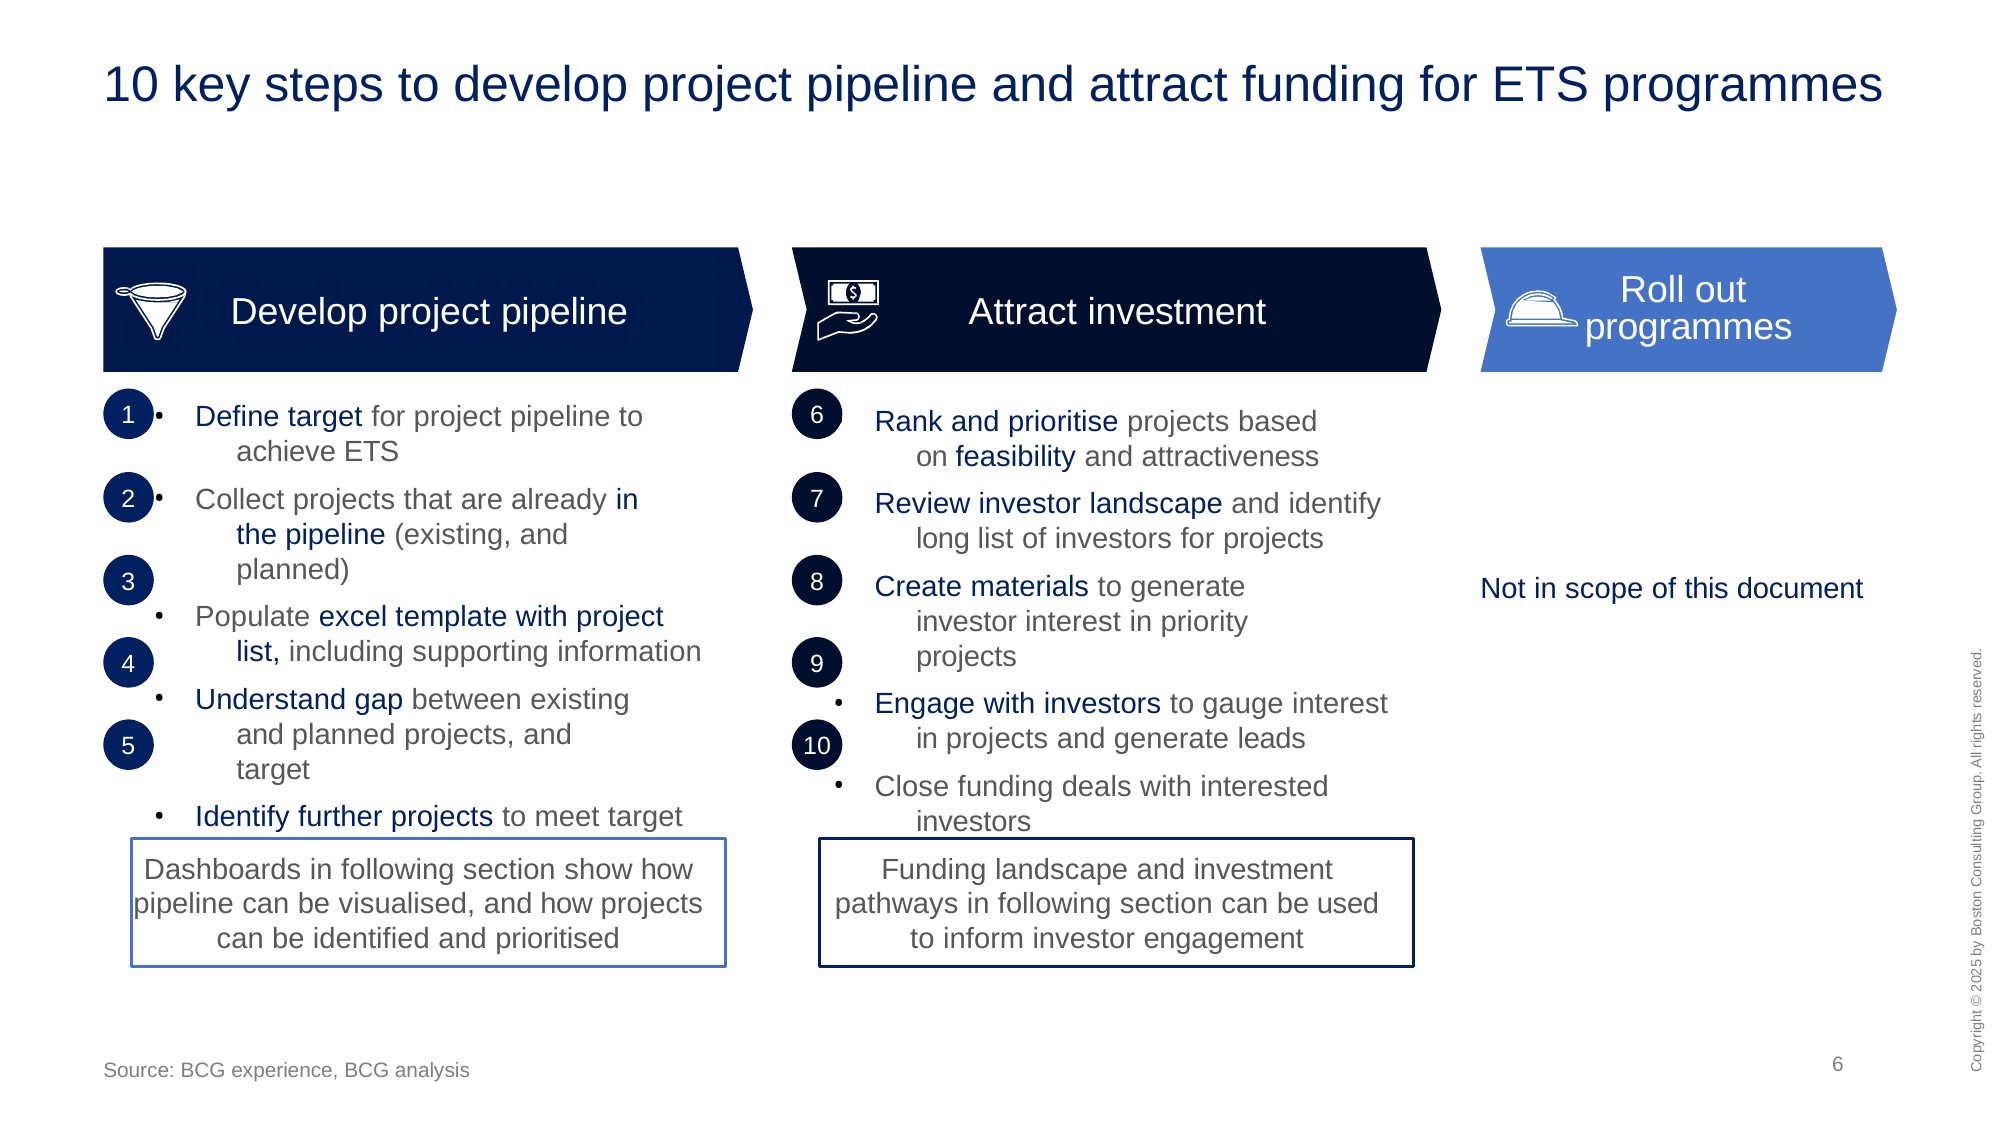

# 10 key steps to develop project pipeline and attract funding for ETS programmes
Develop project pipeline
Attract investment
Roll out
programmes
1
6
Define target for project pipeline to achieve ETS
Collect projects that are already in the pipeline (existing, and planned)
Populate excel template with project list, including supporting information
Understand gap between existing and planned projects, and target
Identify further projects to meet target
Rank and prioritise projects based on feasibility and attractiveness
Review investor landscape and identify long list of investors for projects
Create materials to generate investor interest in priority projects
Engage with investors to gauge interest in projects and generate leads
Close funding deals with interested investors
Not in scope of this document
2
7
3
8
4
9
5
10
Dashboards in following section show how pipeline can be visualised, and how projects can be identified and prioritised
Funding landscape and investment pathways in following section can be used
to inform investor engagement
Source: BCG experience, BCG analysis